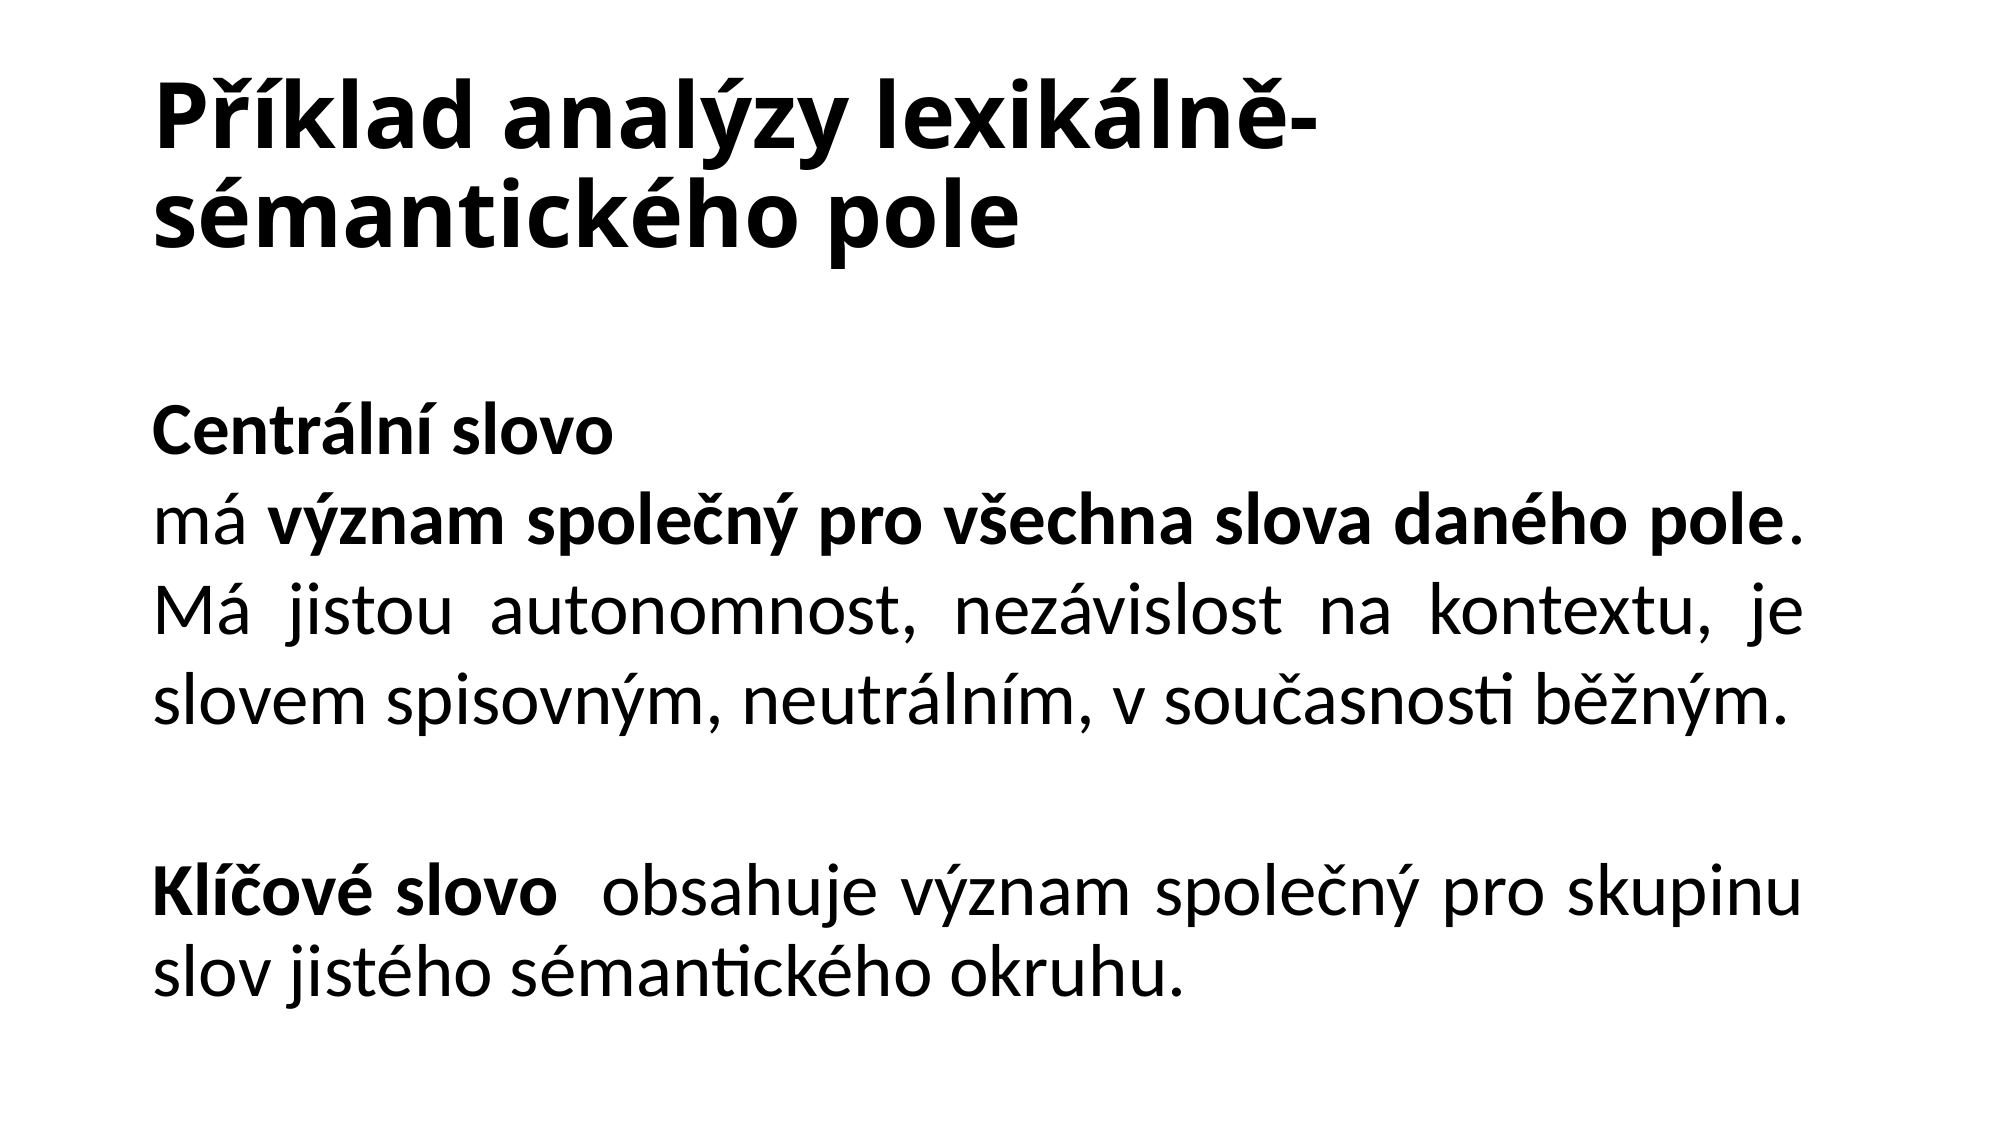

# Příklad analýzy lexikálně-sémantického pole
Centrální slovo
má význam společný pro všechna slova daného pole. Má jistou autonomnost, nezávislost na kontextu, je slovem spisovným, neutrálním, v současnosti běžným.
Klíčové slovo obsahuje význam společný pro skupinu slov jistého sémantického okruhu.